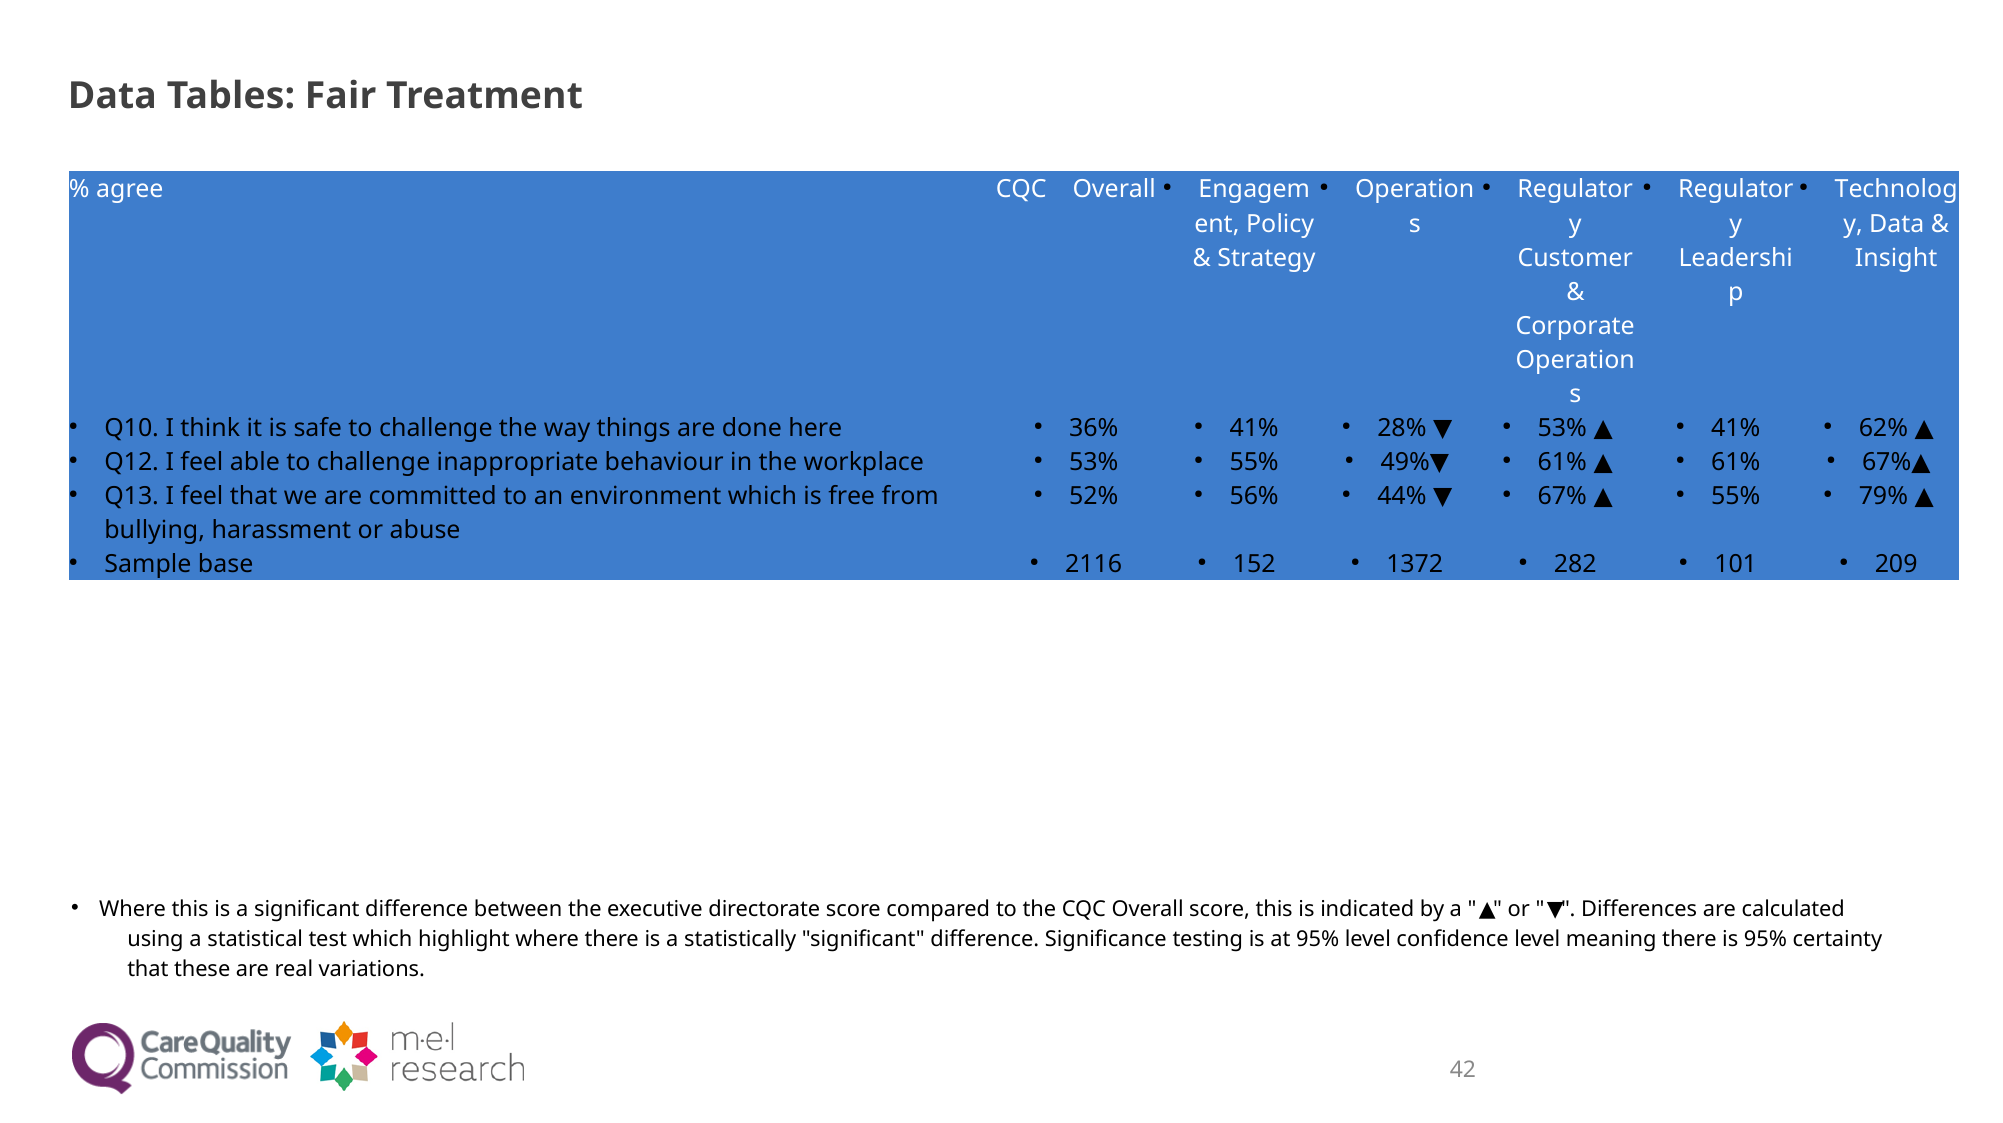

# Data Tables: Fair Treatment
| % agree | CQC Overall | Engagement, Policy & Strategy | Operations | Regulatory Customer & Corporate Operations | Regulatory Leadership | Technology, Data & Insight |
| --- | --- | --- | --- | --- | --- | --- |
| Q10. I think it is safe to challenge the way things are done here | 36% | 41% | 28% ▼ | 53% ▲ | 41% | 62% ▲ |
| Q12. I feel able to challenge inappropriate behaviour in the workplace | 53% | 55% | 49%▼ | 61% ▲ | 61% | 67%▲ |
| Q13. I feel that we are committed to an environment which is free from bullying, harassment or abuse | 52% | 56% | 44% ▼ | 67% ▲ | 55% | 79% ▲ |
| Sample base | 2116 | 152 | 1372 | 282 | 101 | 209 |
Where this is a significant difference between the executive directorate score compared to the CQC Overall score, this is indicated by a "▲" or "▼". Differences are calculated using a statistical test which highlight where there is a statistically "significant" difference. Significance testing is at 95% level confidence level meaning there is 95% certainty that these are real variations.